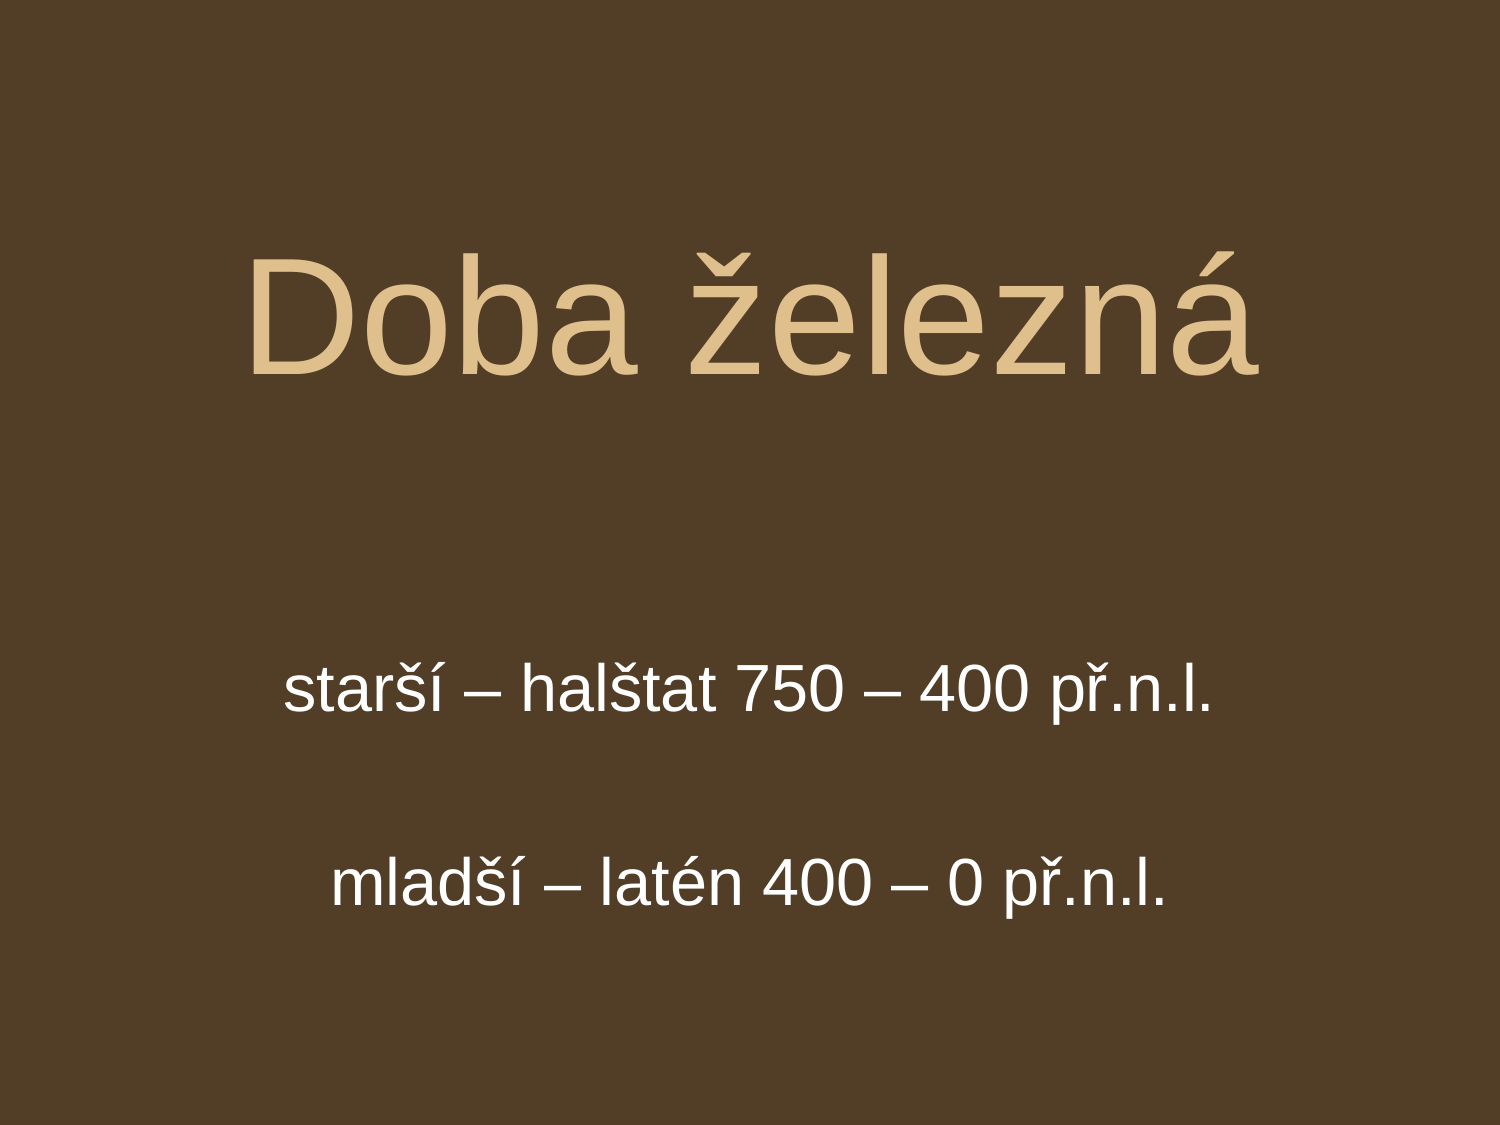

# Doba železná
starší – halštat 750 – 400 př.n.l.
mladší – latén 400 – 0 př.n.l.